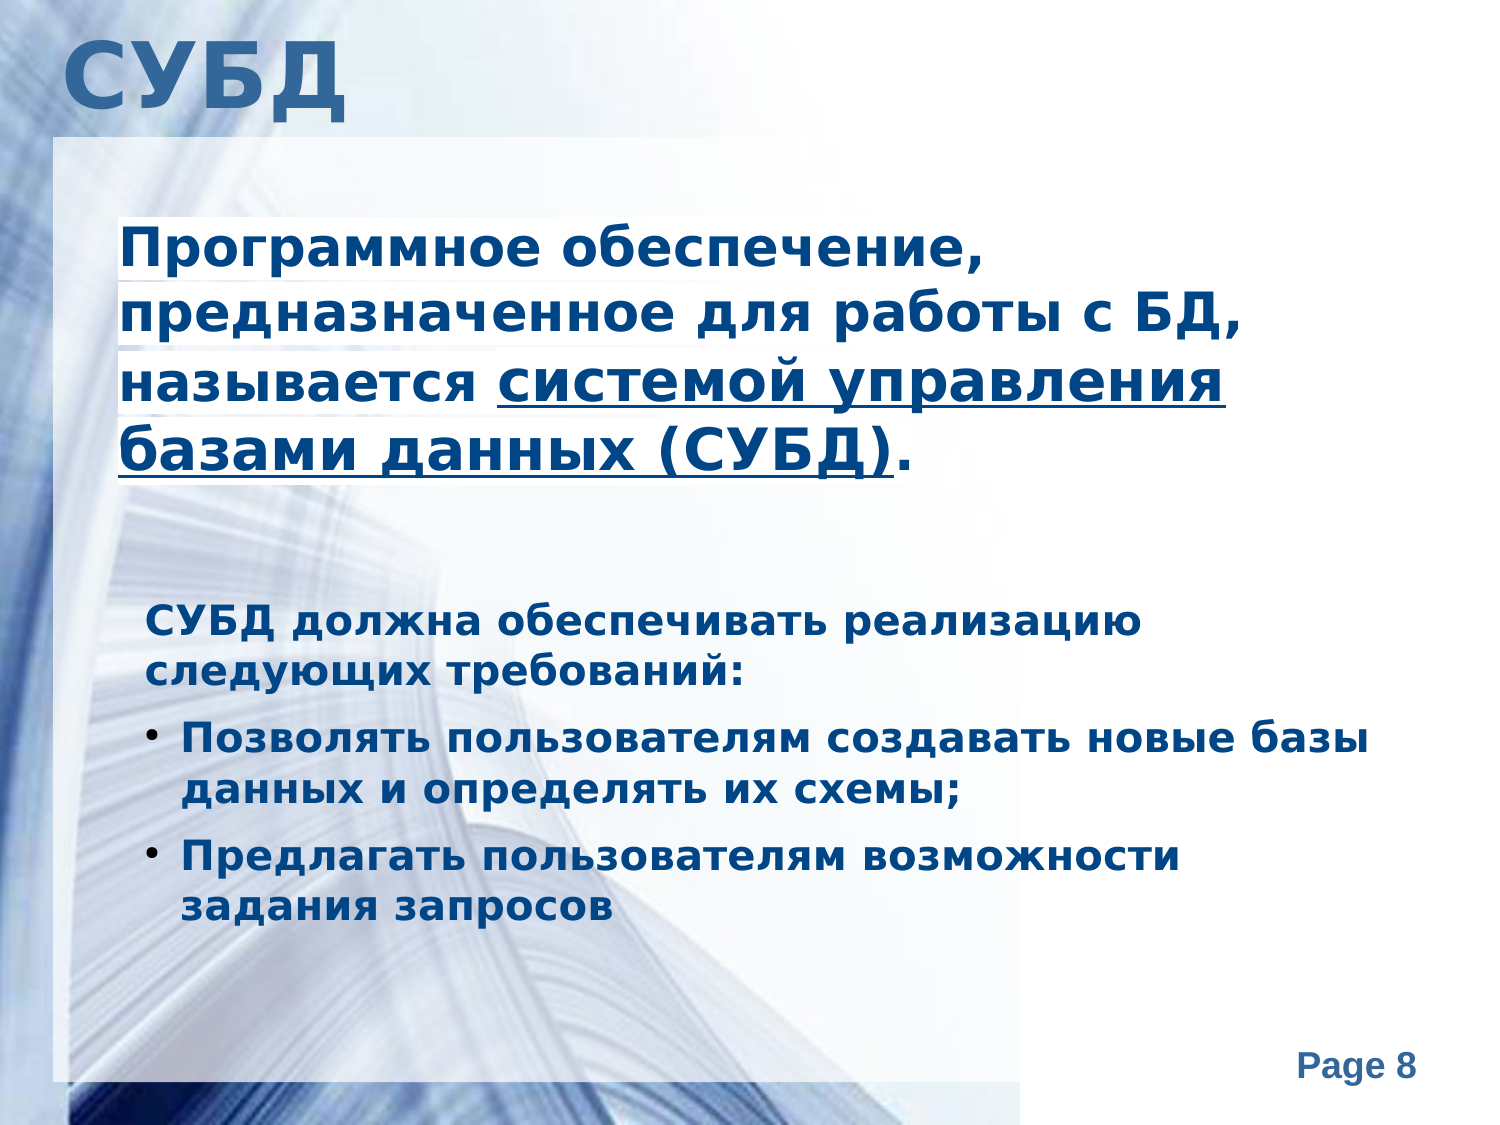

СУБД
Программное обеспечение, предназначенное для работы с БД, называется системой управления базами данных (СУБД).
СУБД должна обеспечивать реализацию следующих требований:
Позволять пользователям создавать новые базы данных и определять их схемы;
Предлагать пользователям возможности задания запросов